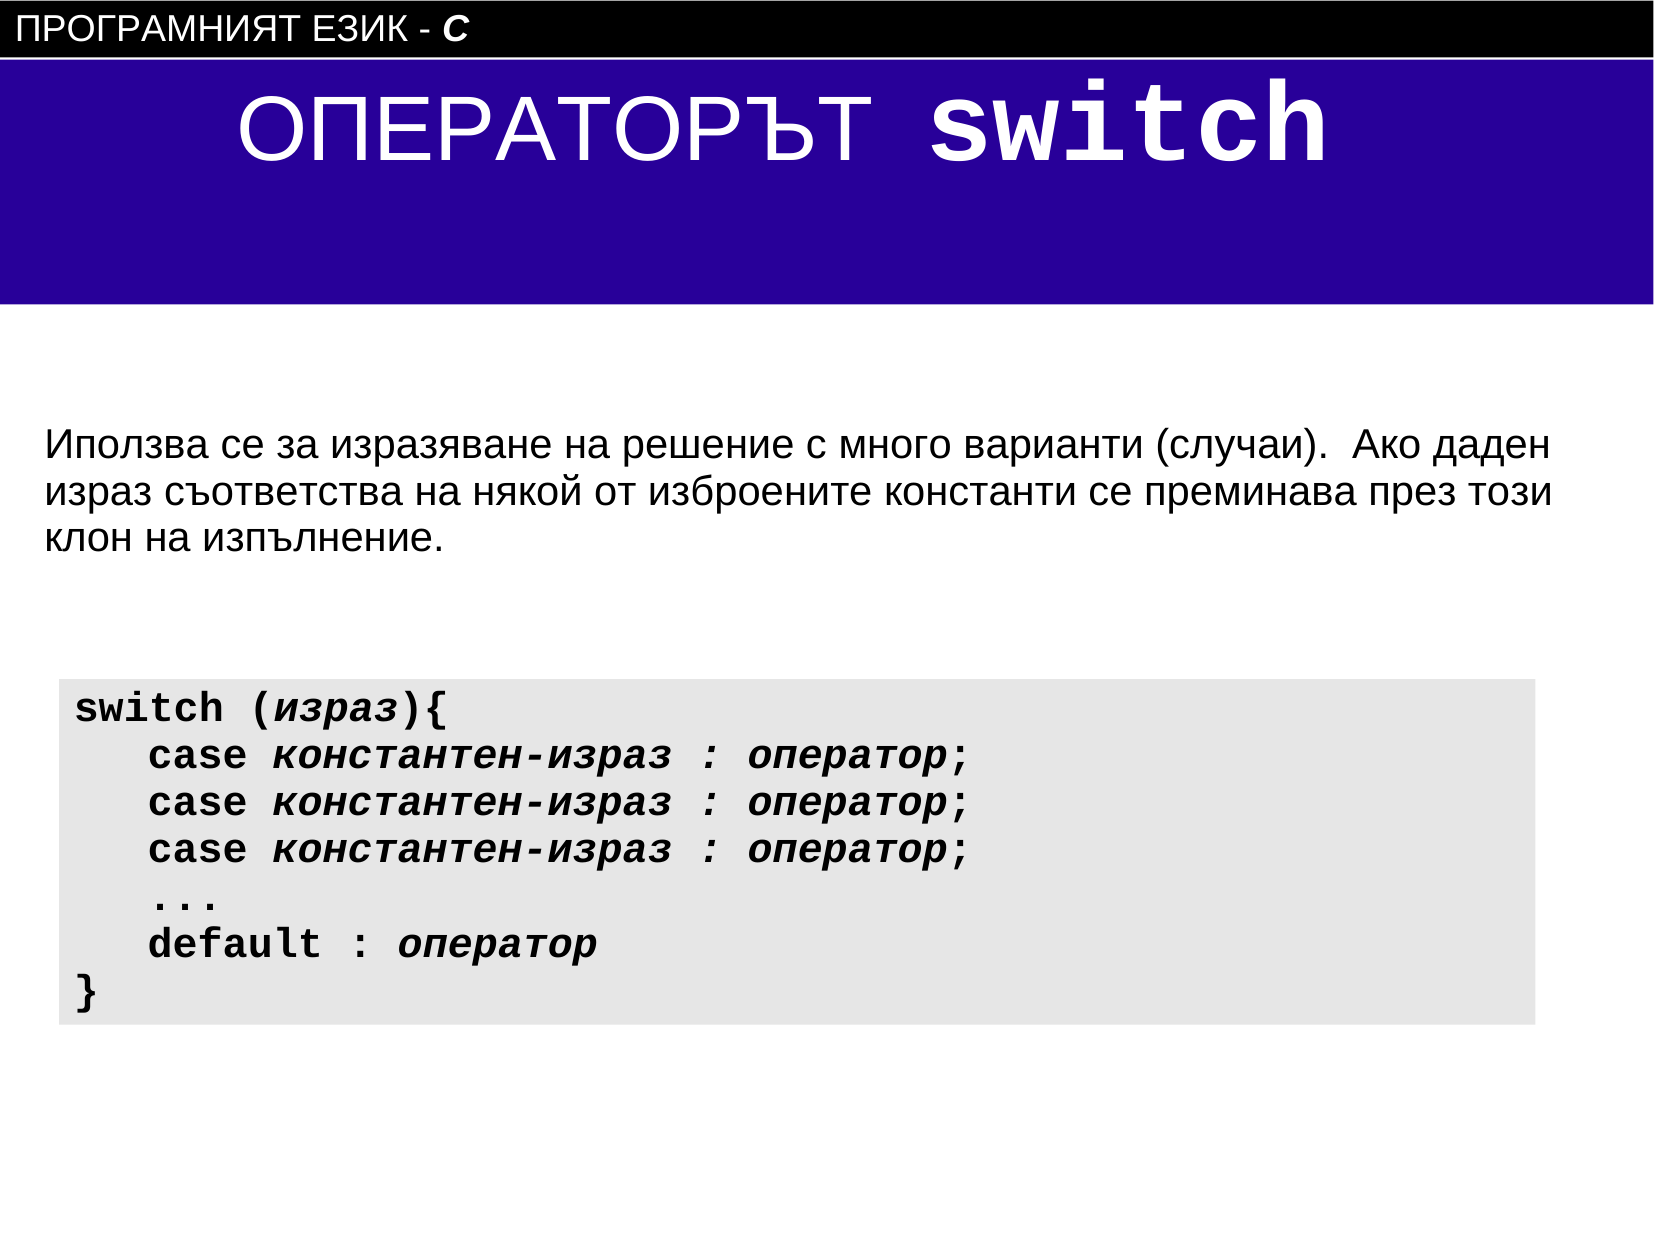

ПРОГРАМНИЯT ЕЗИК - С
			ОПЕРАТОРЪТ switch
Иползва се за изразяване на решение с много варианти (случаи). Ако даден израз съответства на някой от изброените константи се преминава през този клон на изпълнение.
switch (израз){
	case константен-израз : оператор;
	case константен-израз : оператор;
	case константен-израз : оператор;
	...
	default : оператор
}